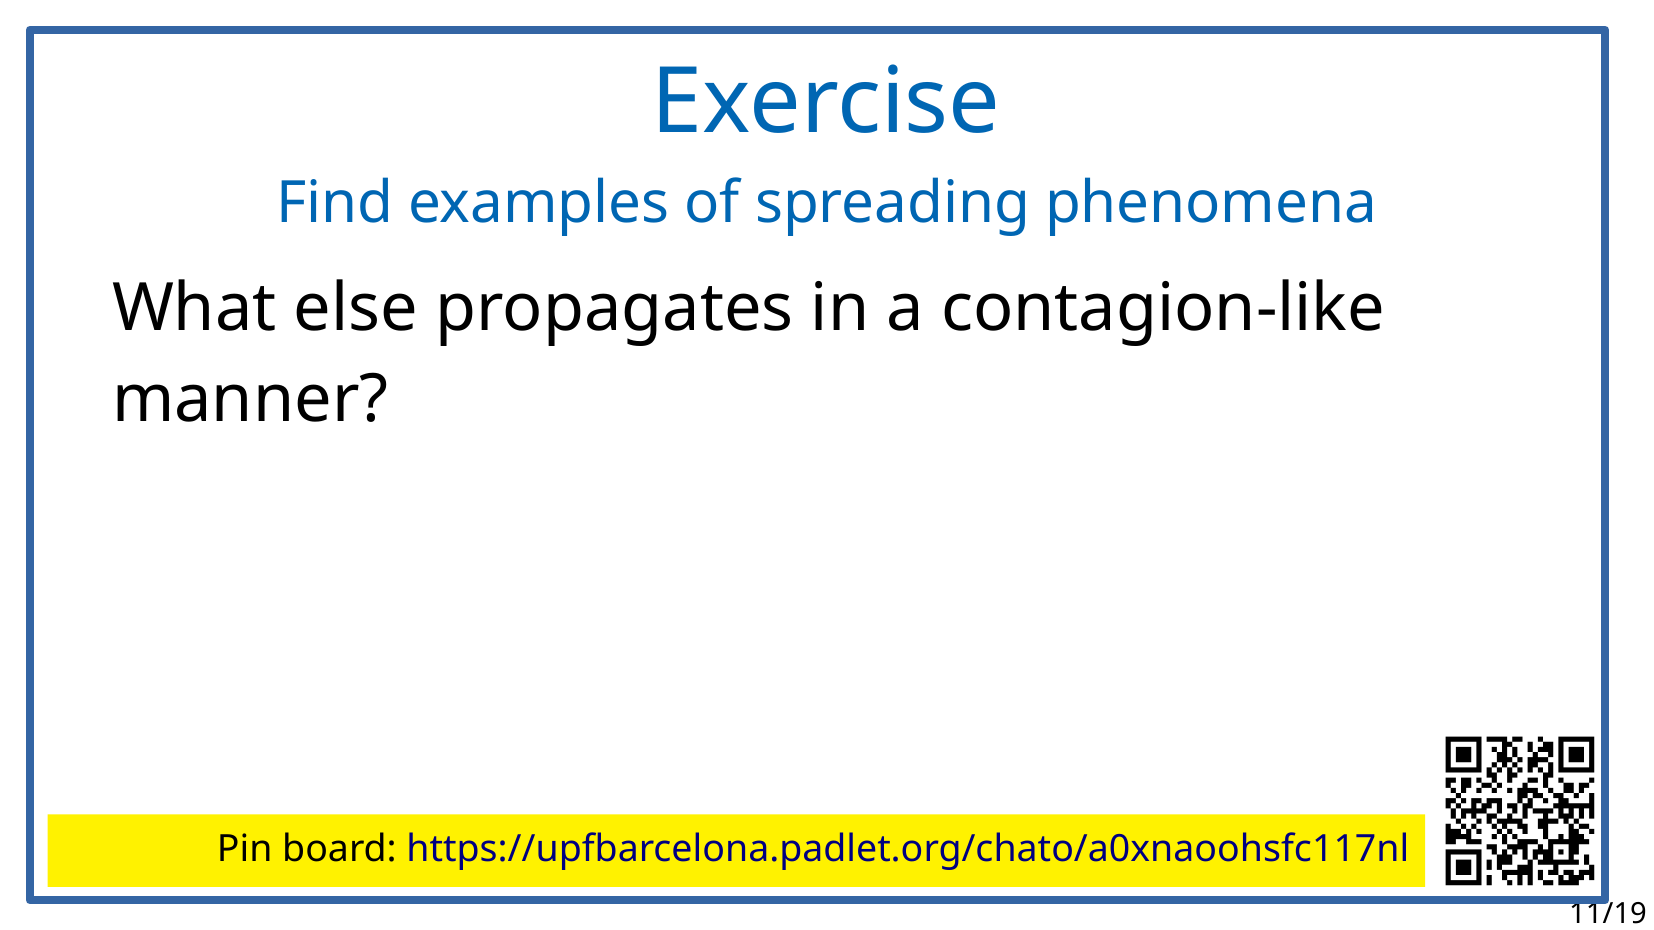

# Exercise Find examples of spreading phenomena
What else propagates in a contagion-like manner?
Pin board: https://upfbarcelona.padlet.org/chato/a0xnaoohsfc117nl
11